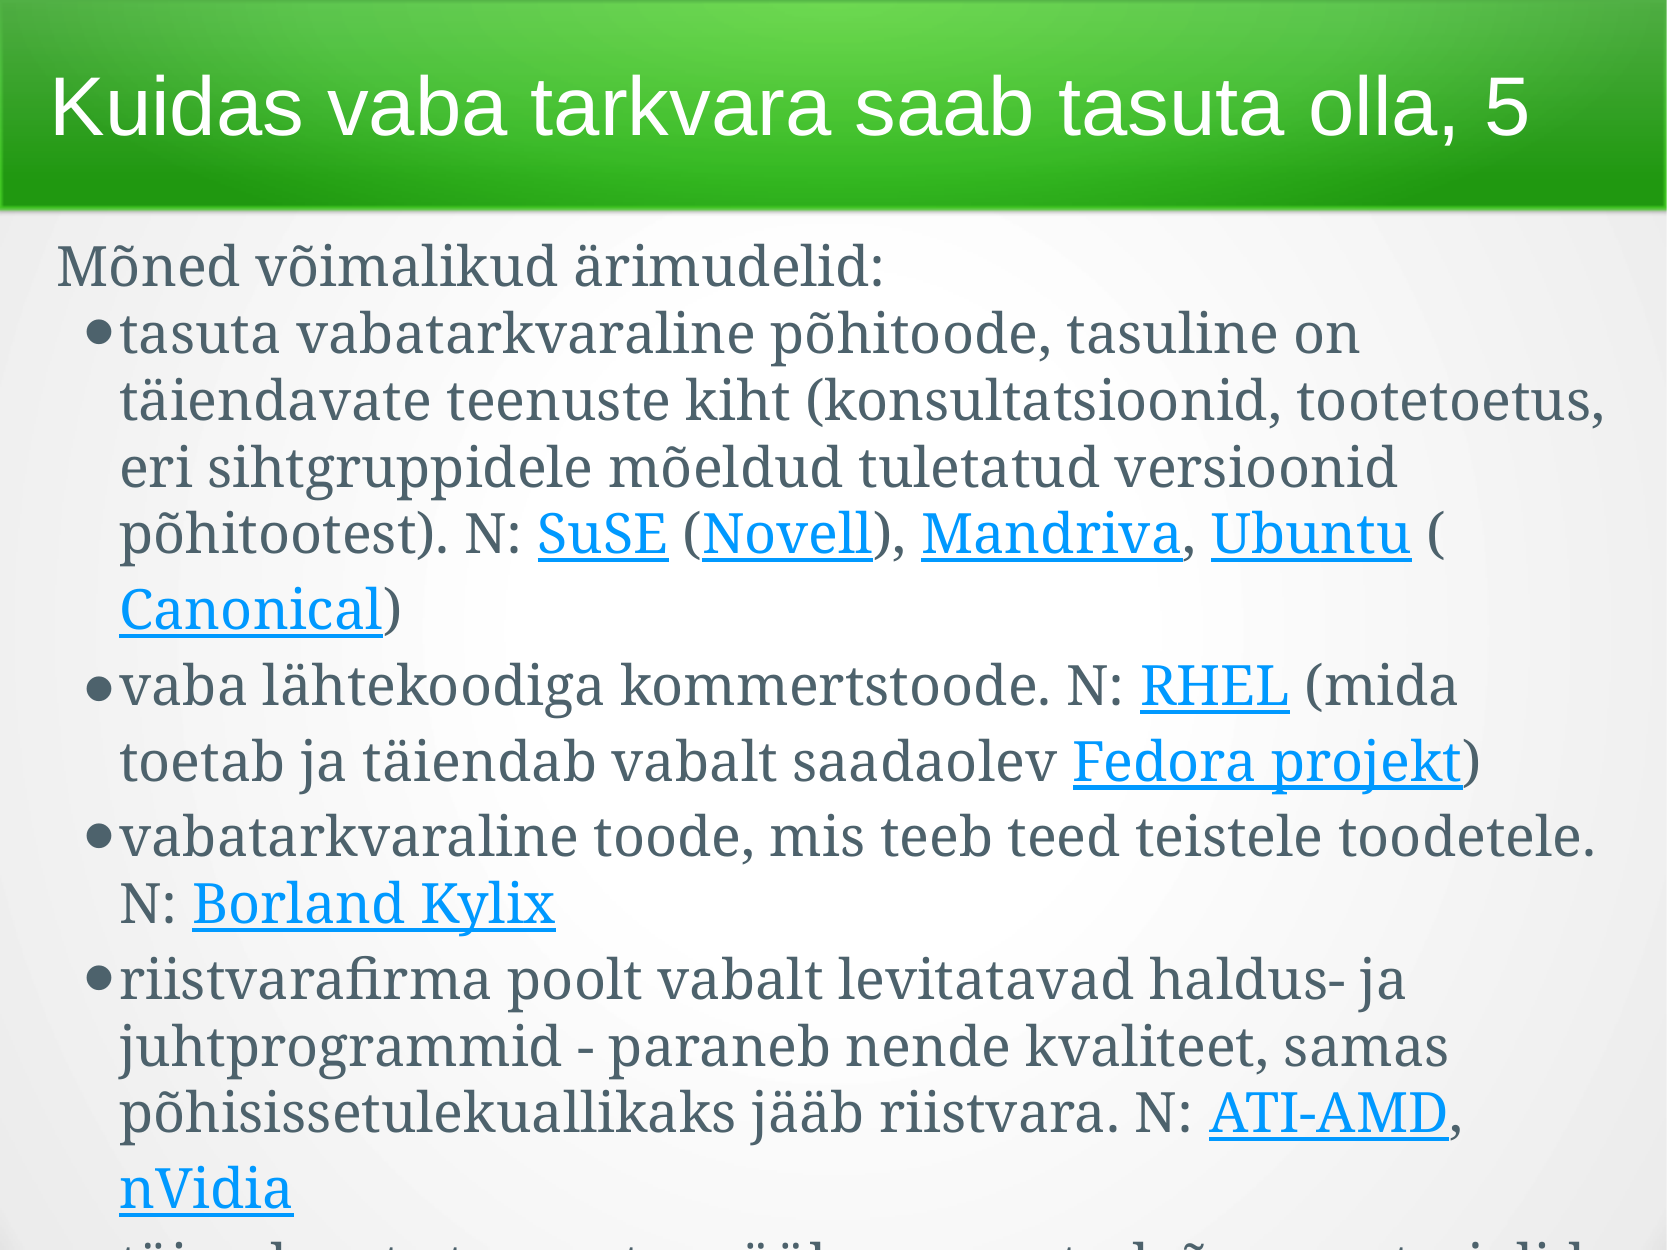

# Kuidas vaba tarkvara saab tasuta olla, 5
Mõned võimalikud ärimudelid:
tasuta vabatarkvaraline põhitoode, tasuline on täiendavate teenuste kiht (konsultatsioonid, tootetoetus, eri sihtgruppidele mõeldud tuletatud versioonid põhitootest). N: SuSE (Novell), Mandriva, Ubuntu (Canonical)
vaba lähtekoodiga kommertstoode. N: RHEL (mida toetab ja täiendab vabalt saadaolev Fedora projekt)
vabatarkvaraline toode, mis teeb teed teistele toodetele. N: Borland Kylix
riistvarafirma poolt vabalt levitatavad haldus- ja juhtprogrammid - paraneb nende kvaliteet, samas põhisissetulekuallikaks jääb riistvara. N: ATI-AMD, nVidia
täiendavate teenuste müük - raamatud, õppematerjalid, pudi-padi (maskotid, märgid jne). N: O'Reilly kirjastus.